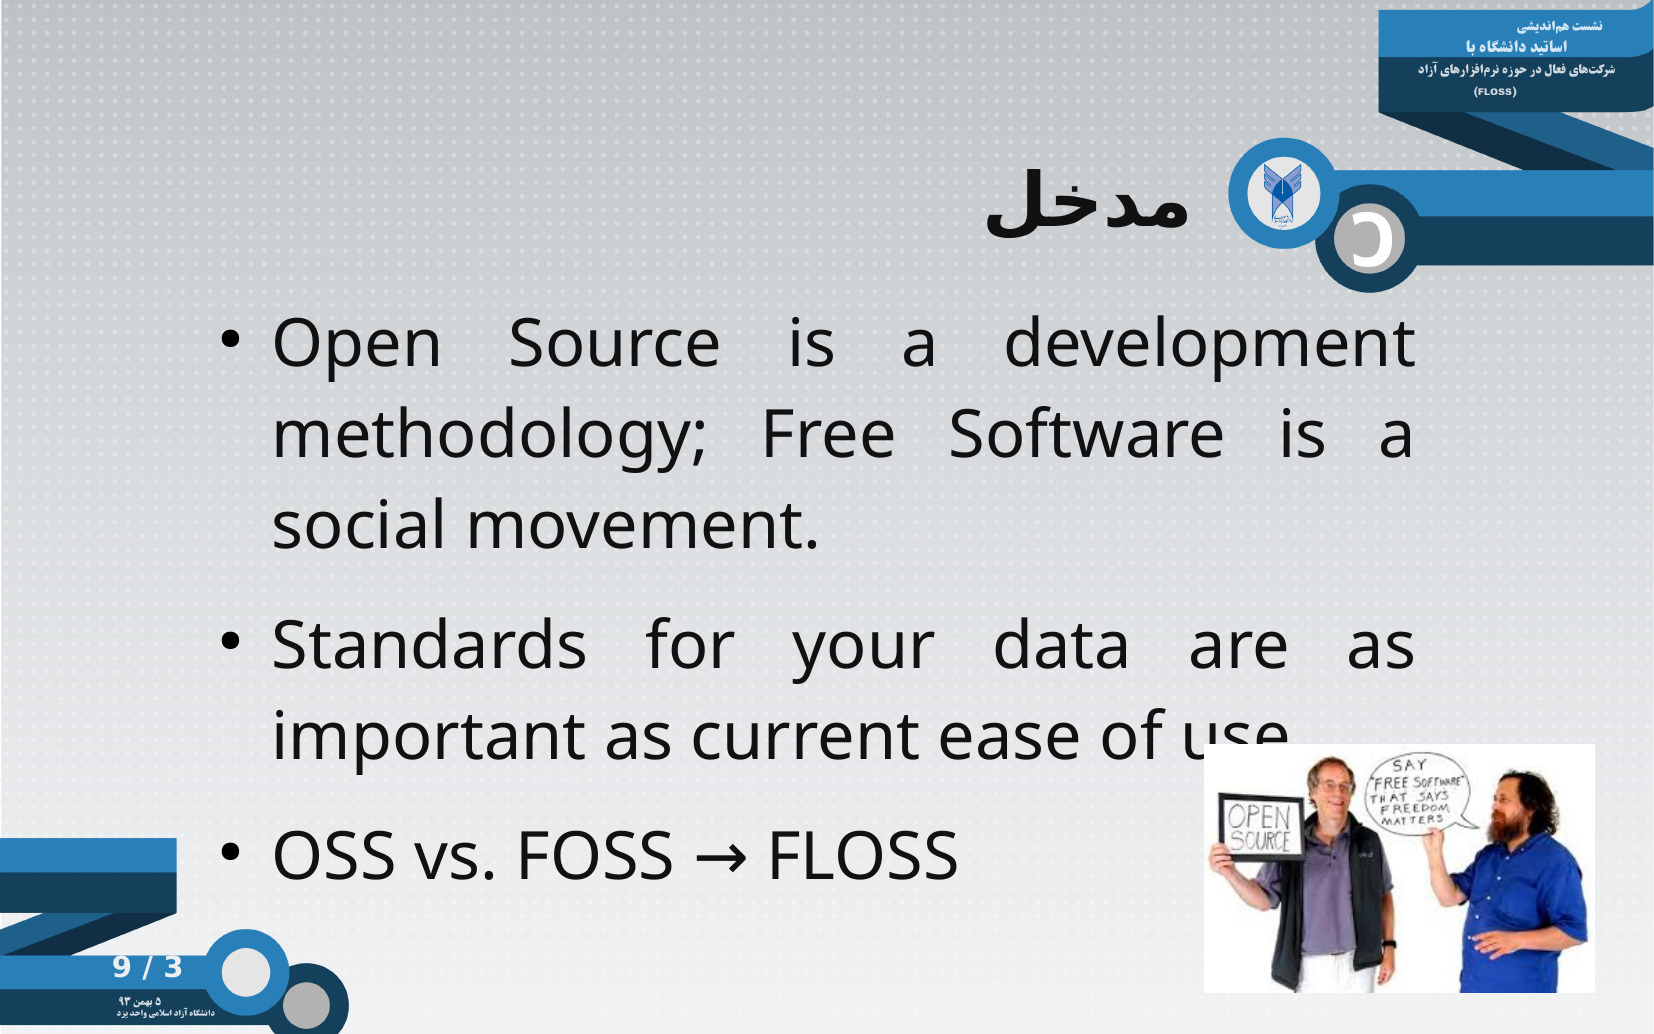

# مدخل
Open Source is a development methodology; Free Software is a social movement.
Standards for your data are as important as current ease of use.
OSS vs. FOSS → FLOSS
3